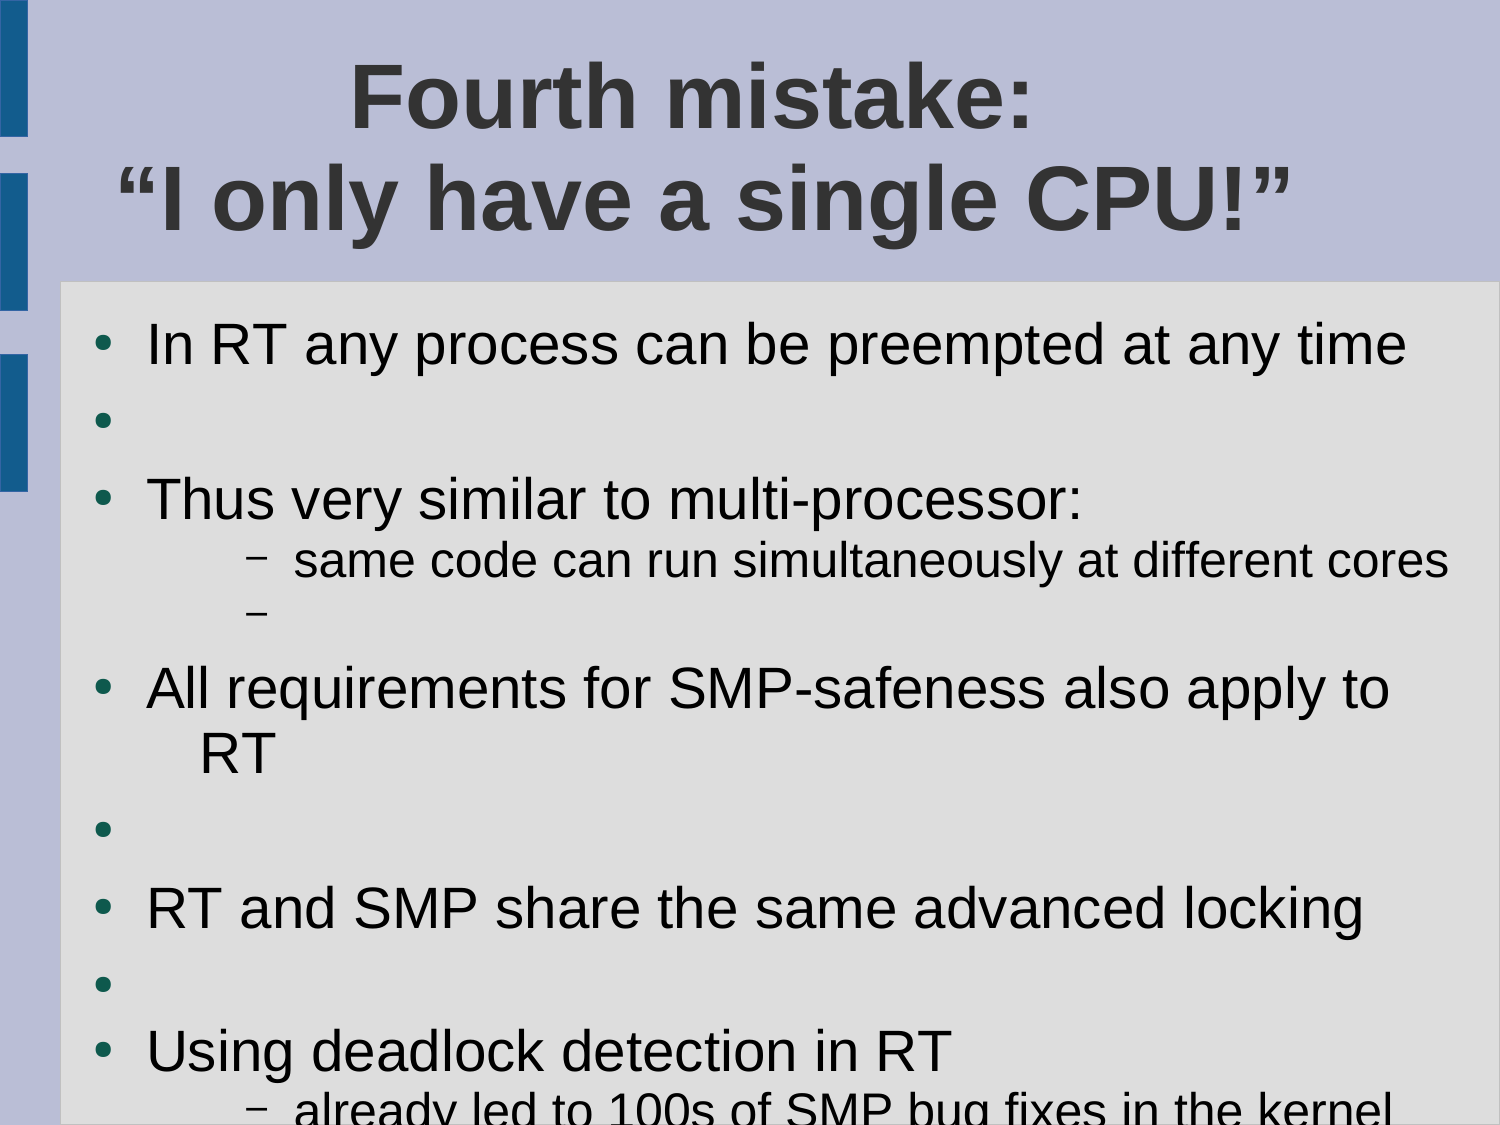

# Fourth mistake: “I only have a single CPU!”
In RT any process can be preempted at any time
Thus very similar to multi-processor:
same code can run simultaneously at different cores
All requirements for SMP-safeness also apply to RT
RT and SMP share the same advanced locking
Using deadlock detection in RT
already led to 100s of SMP bug fixes in the kernel